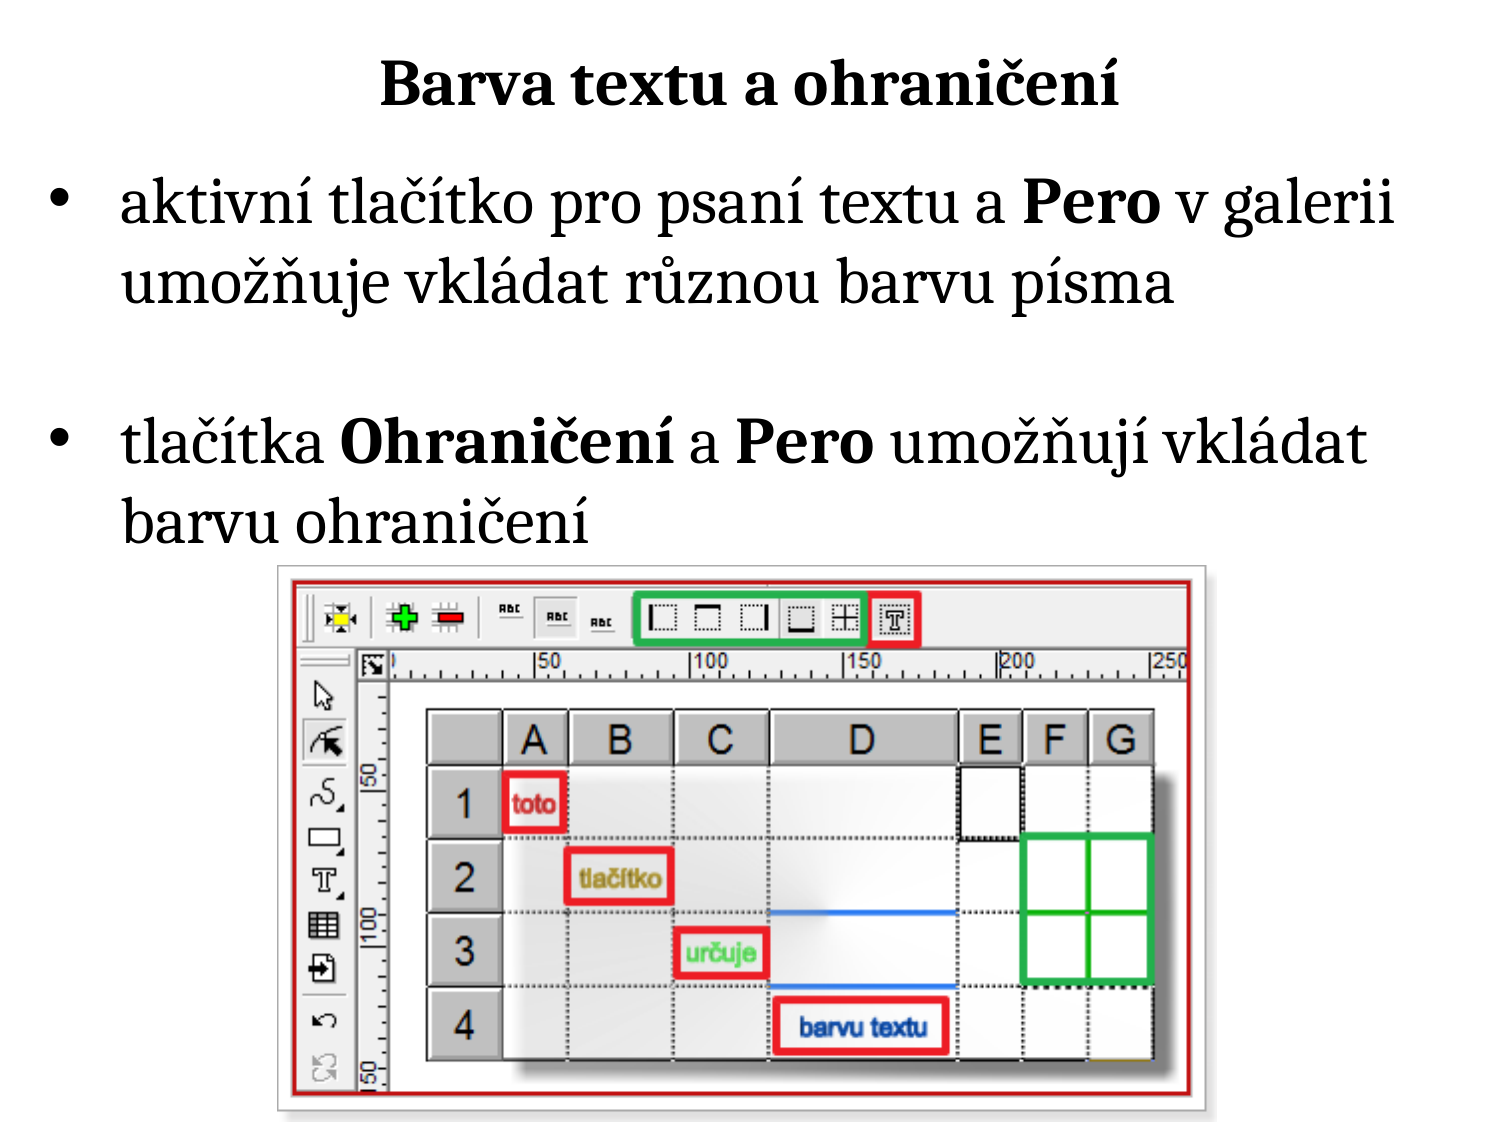

Barva textu a ohraničení
aktivní tlačítko pro psaní textu a Pero v galerii umožňuje vkládat různou barvu písma
tlačítka Ohraničení a Pero umožňují vkládat barvu ohraničení